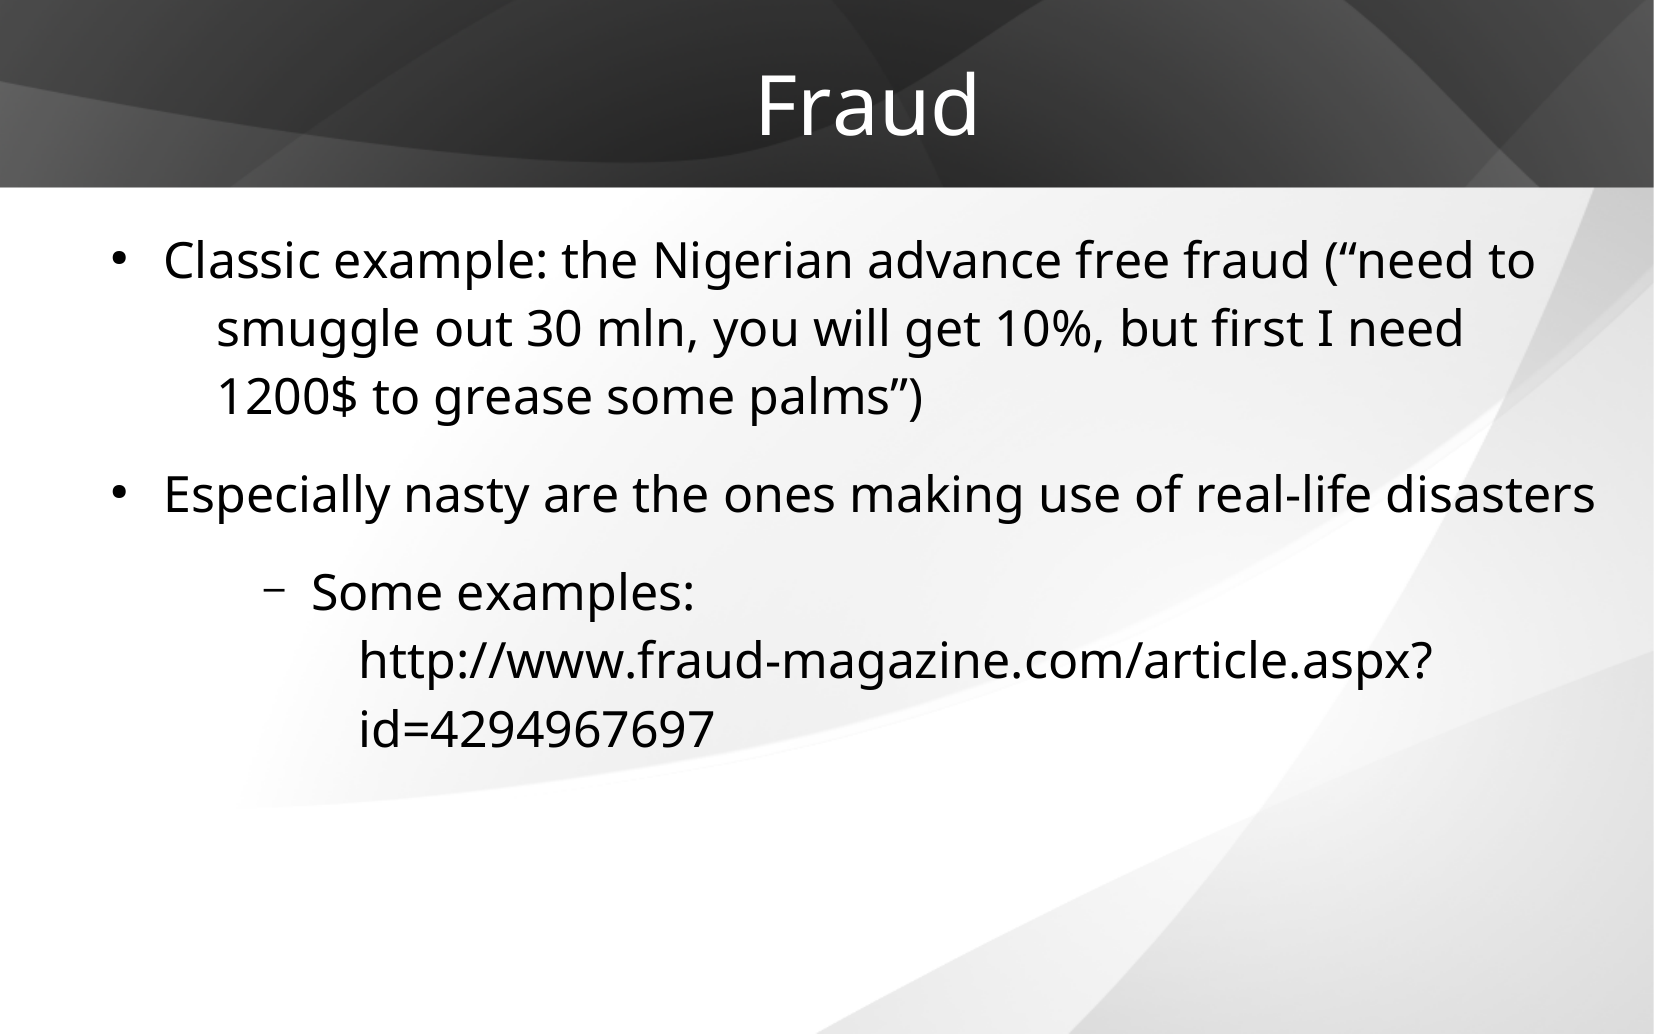

# Fraud
Classic example: the Nigerian advance free fraud (“need to smuggle out 30 mln, you will get 10%, but first I need 1200$ to grease some palms”)
Especially nasty are the ones making use of real-life disasters
Some examples: http://www.fraud-magazine.com/article.aspx?id=4294967697